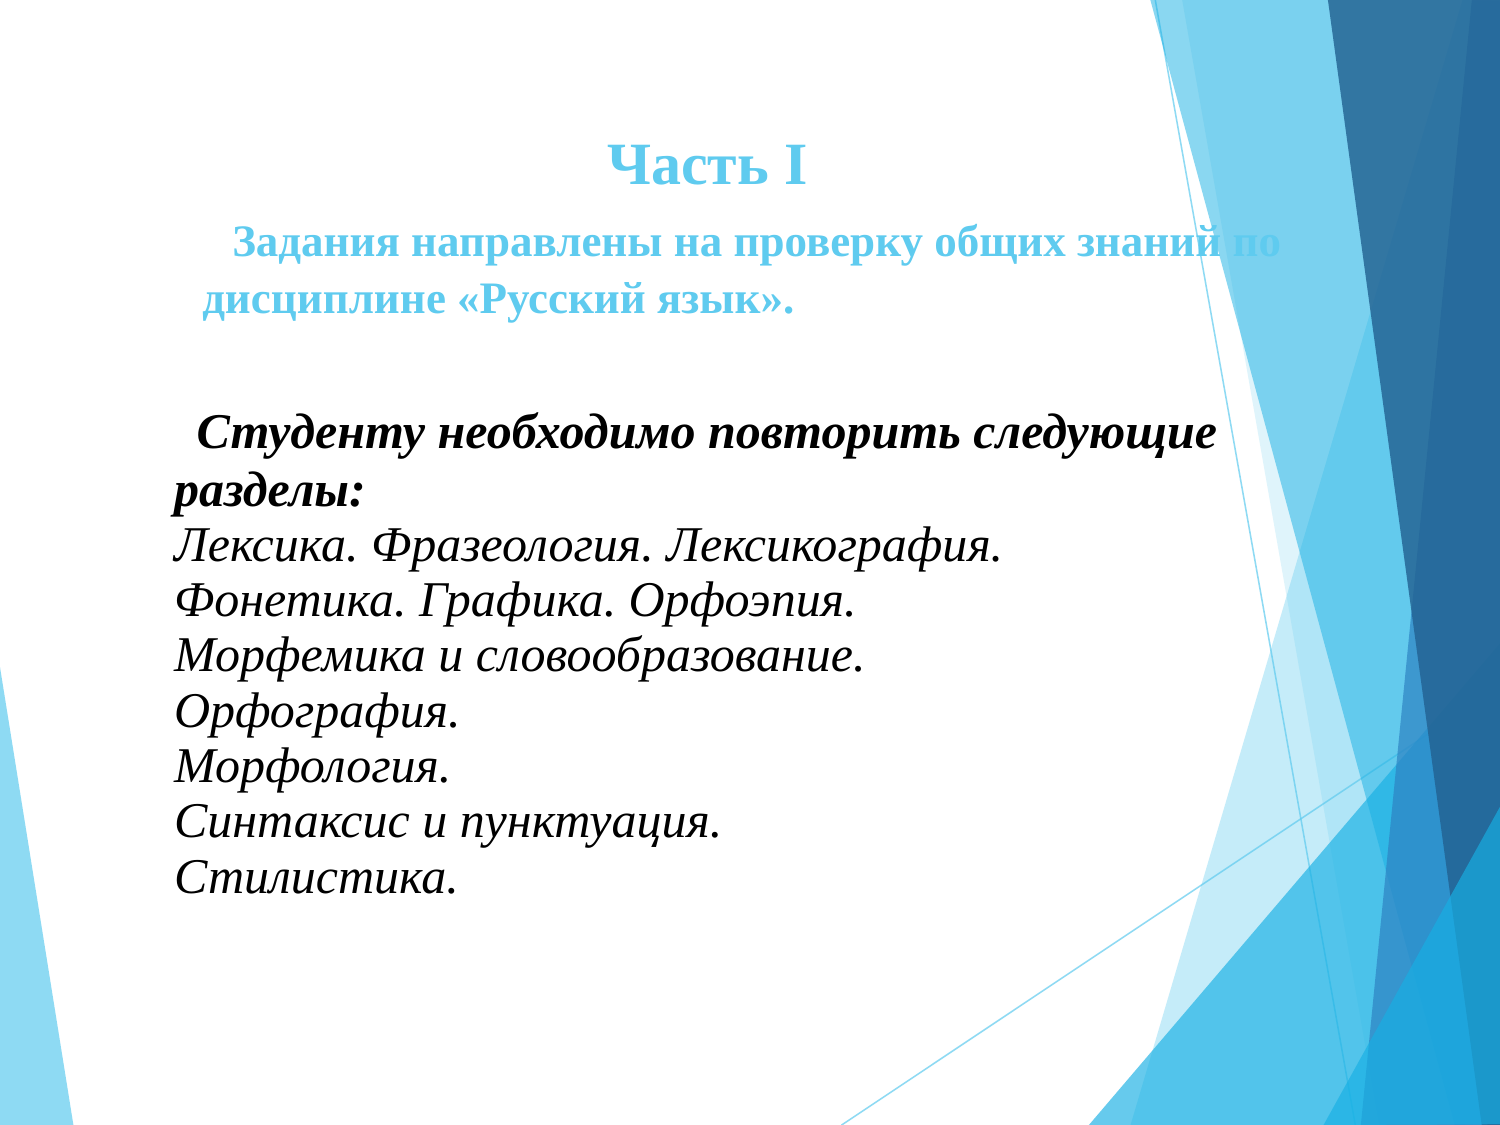

# Часть I Задания направлены на проверку общих знаний по дисциплине «Русский язык».
 Студенту необходимо повторить следующие разделы:
Лексика. Фразеология. Лексикография.
Фонетика. Графика. Орфоэпия.
Морфемика и словообразование.
Орфография.
Морфология.
Синтаксис и пунктуация.
Стилистика.